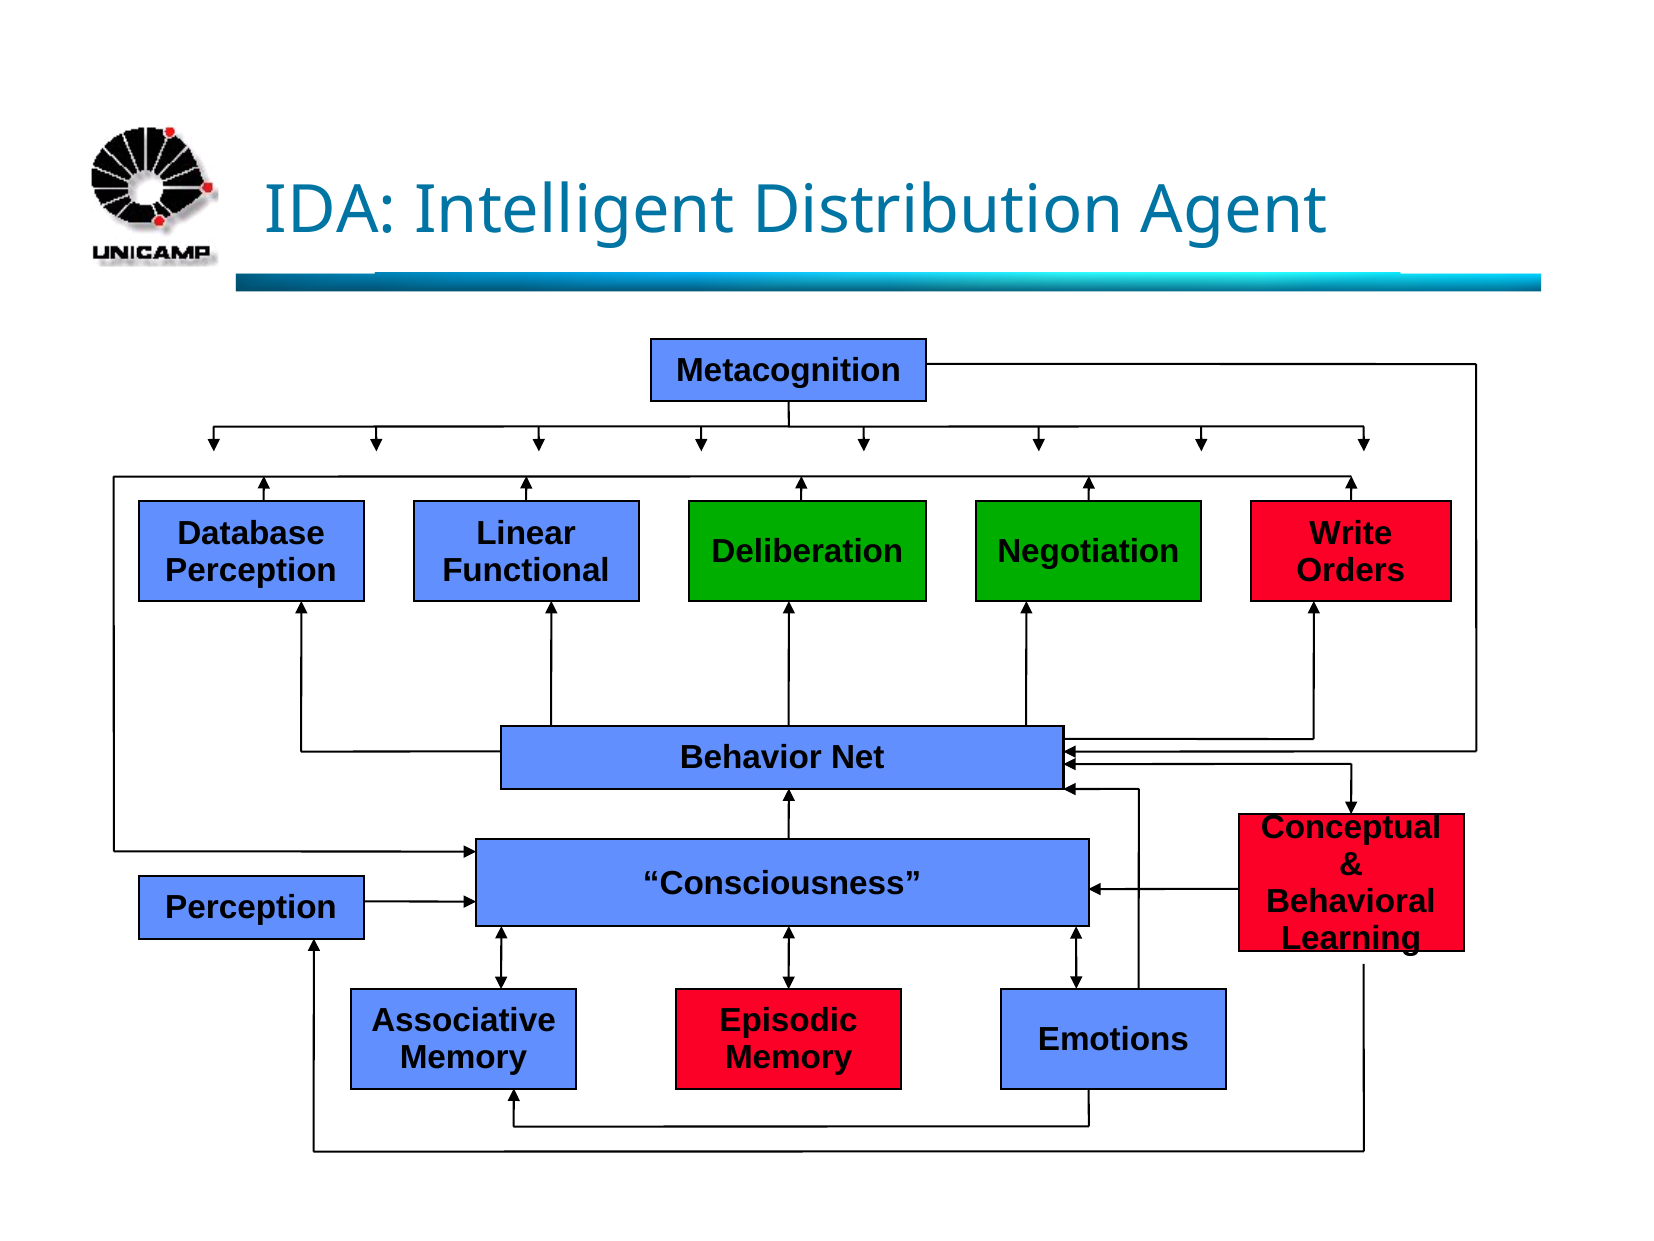

# IDA: Intelligent Distribution Agent
Metacognition
Database
Perception
Linear
Functional
Deliberation
Negotiation
Write
Orders
Behavior Net
Conceptual
& Behavioral
Learning
“Consciousness”
Perception
Associative
Memory
Episodic
Memory
Emotions